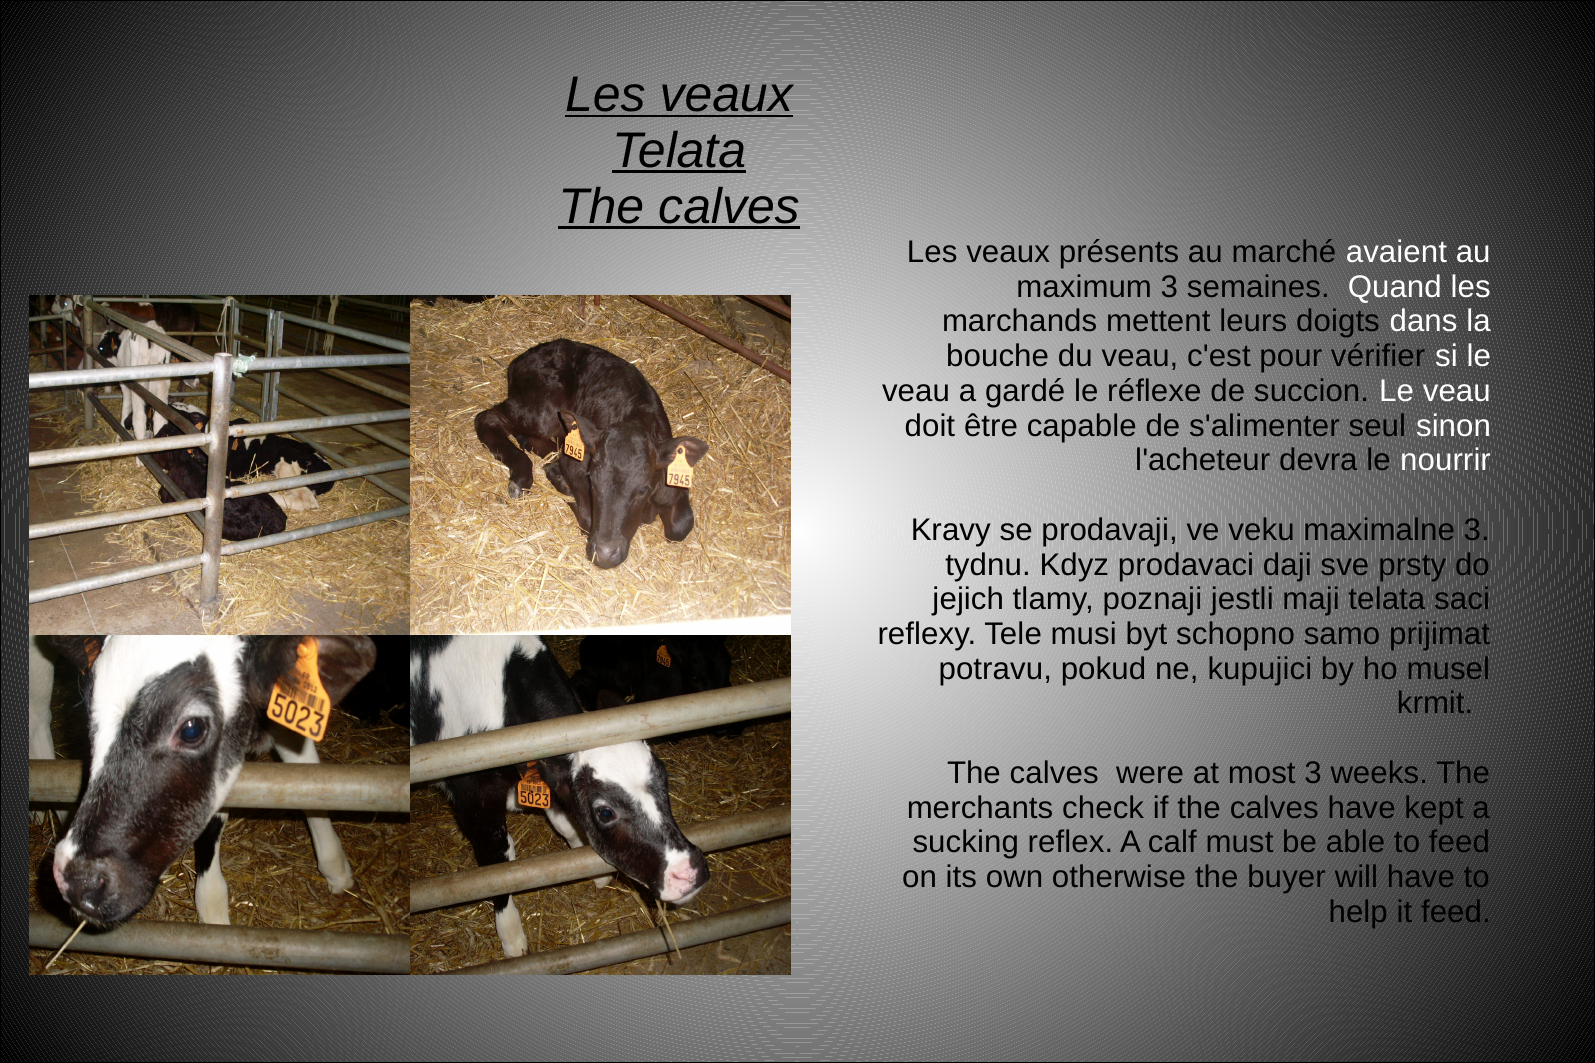

Les veaux
Telata
The calves
Les veaux présents au marché avaient au maximum 3 semaines. Quand les marchands mettent leurs doigts dans la bouche du veau, c'est pour vérifier si le veau a gardé le réflexe de succion. Le veau doit être capable de s'alimenter seul sinon l'acheteur devra le nourrir
Kravy se prodavaji, ve veku maximalne 3. tydnu. Kdyz prodavaci daji sve prsty do jejich tlamy, poznaji jestli maji telata saci reflexy. Tele musi byt schopno samo prijimat potravu, pokud ne, kupujici by ho musel krmit.
The calves were at most 3 weeks. The merchants check if the calves have kept a sucking reflex. A calf must be able to feed on its own otherwise the buyer will have to help it feed.